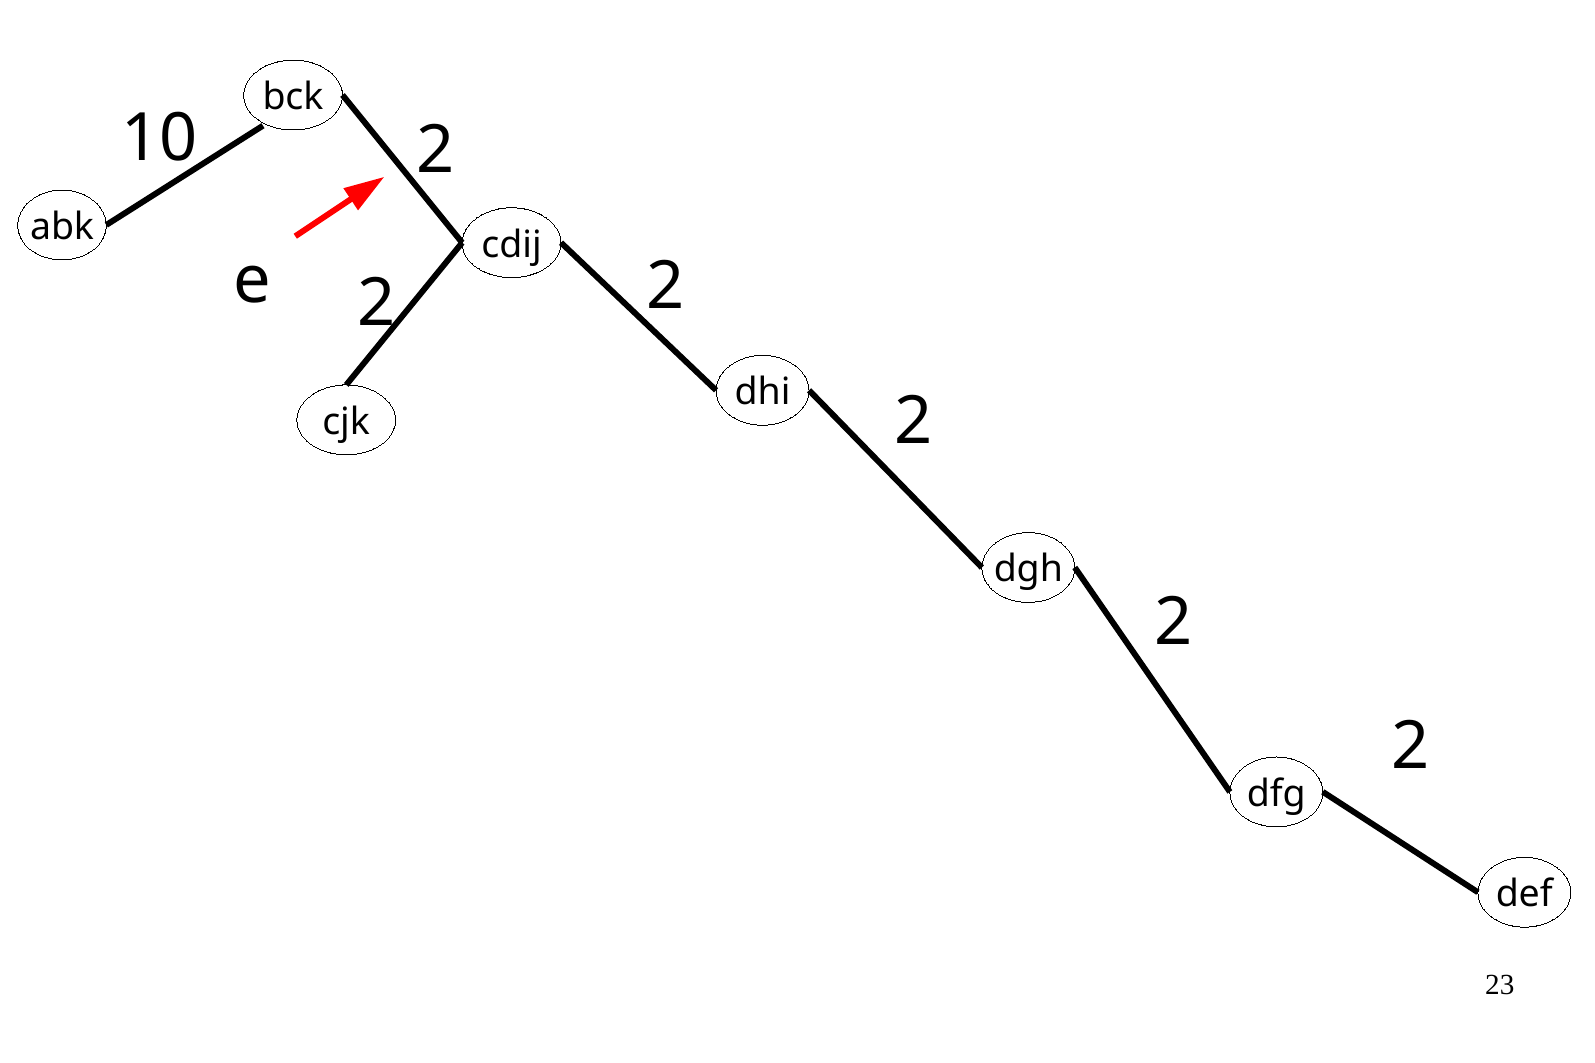

bck
# 10
2
abk
cdij
e
2
2
dhi
2
cjk
dgh
2
2
dfg
def
23